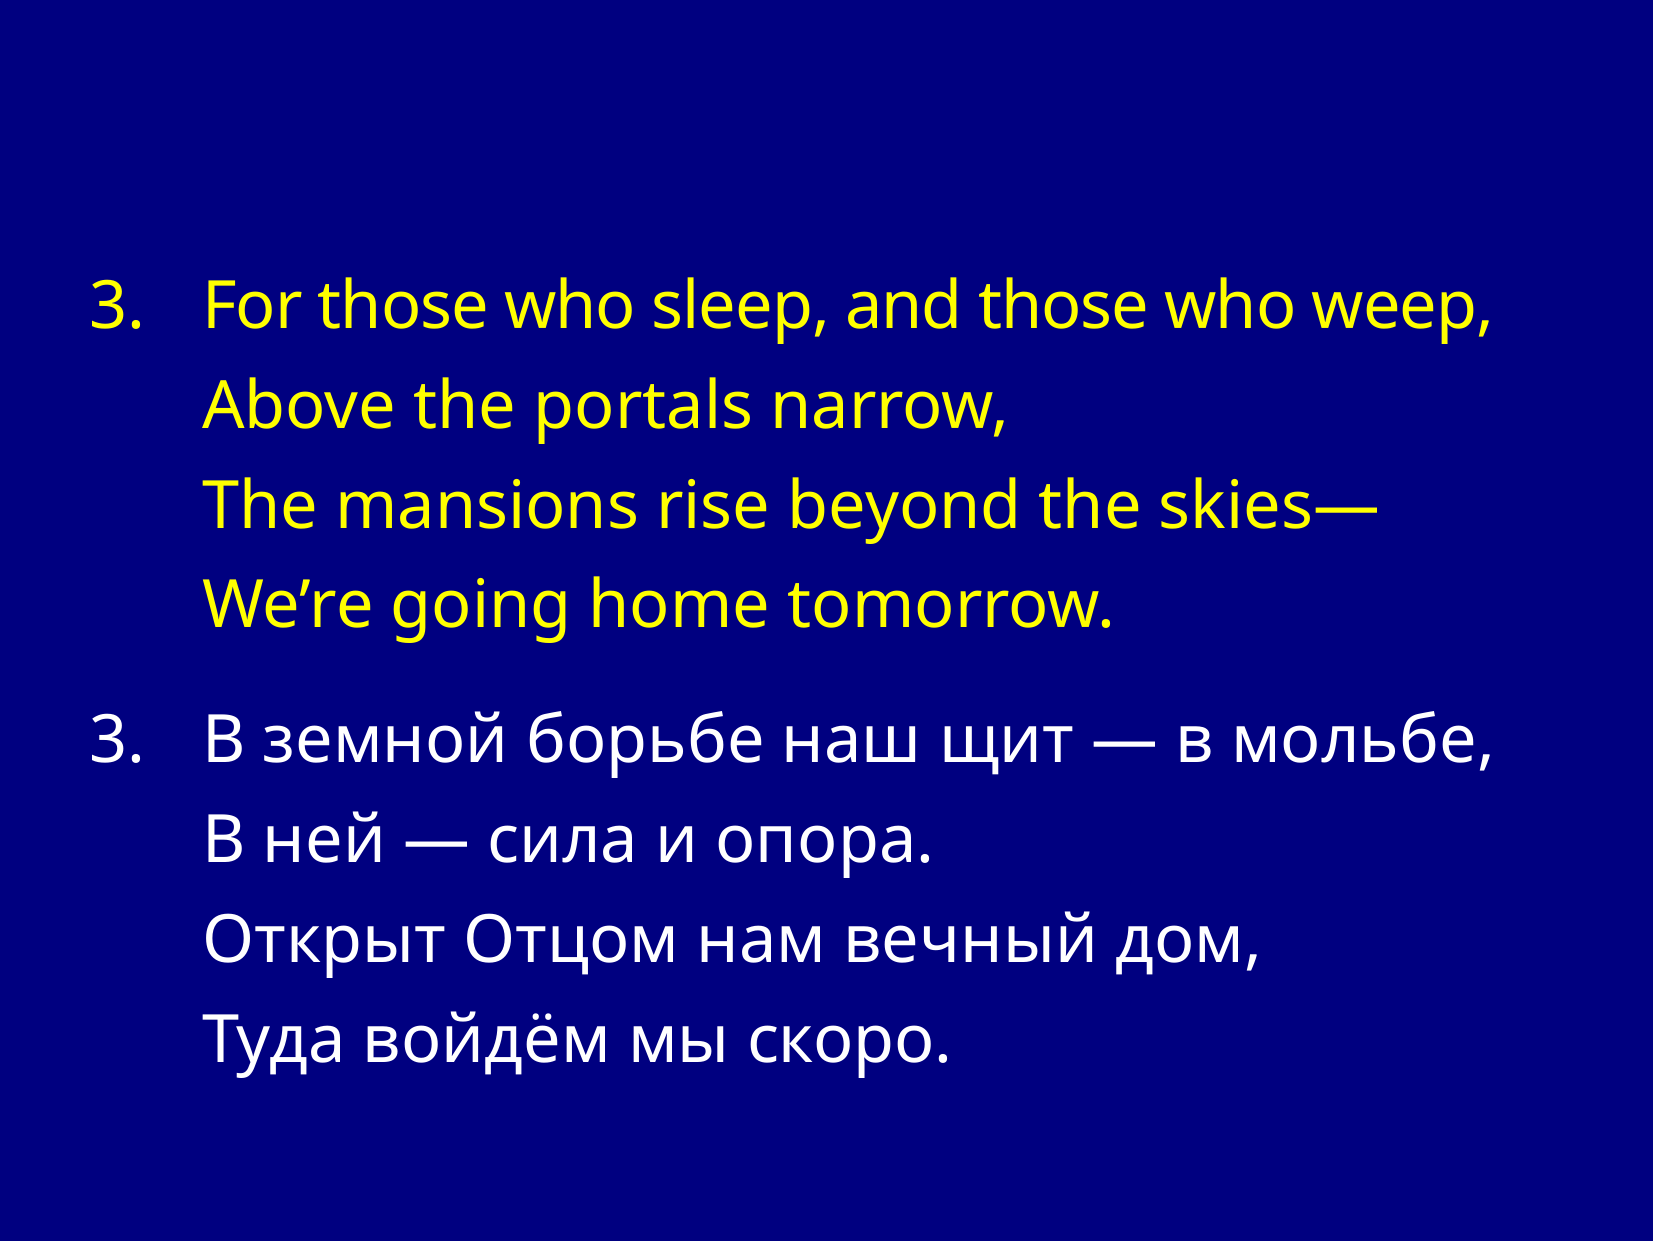

3.	For those who sleep, and those who weep,
	Above the portals narrow,
	The mansions rise beyond the skies—
	We’re going home tomorrow.
3.	В земной борьбе наш щит — в мольбе,
	В ней — сила и опора.
	Открыт Отцом нам вечный дом,
	Туда войдём мы скоро.